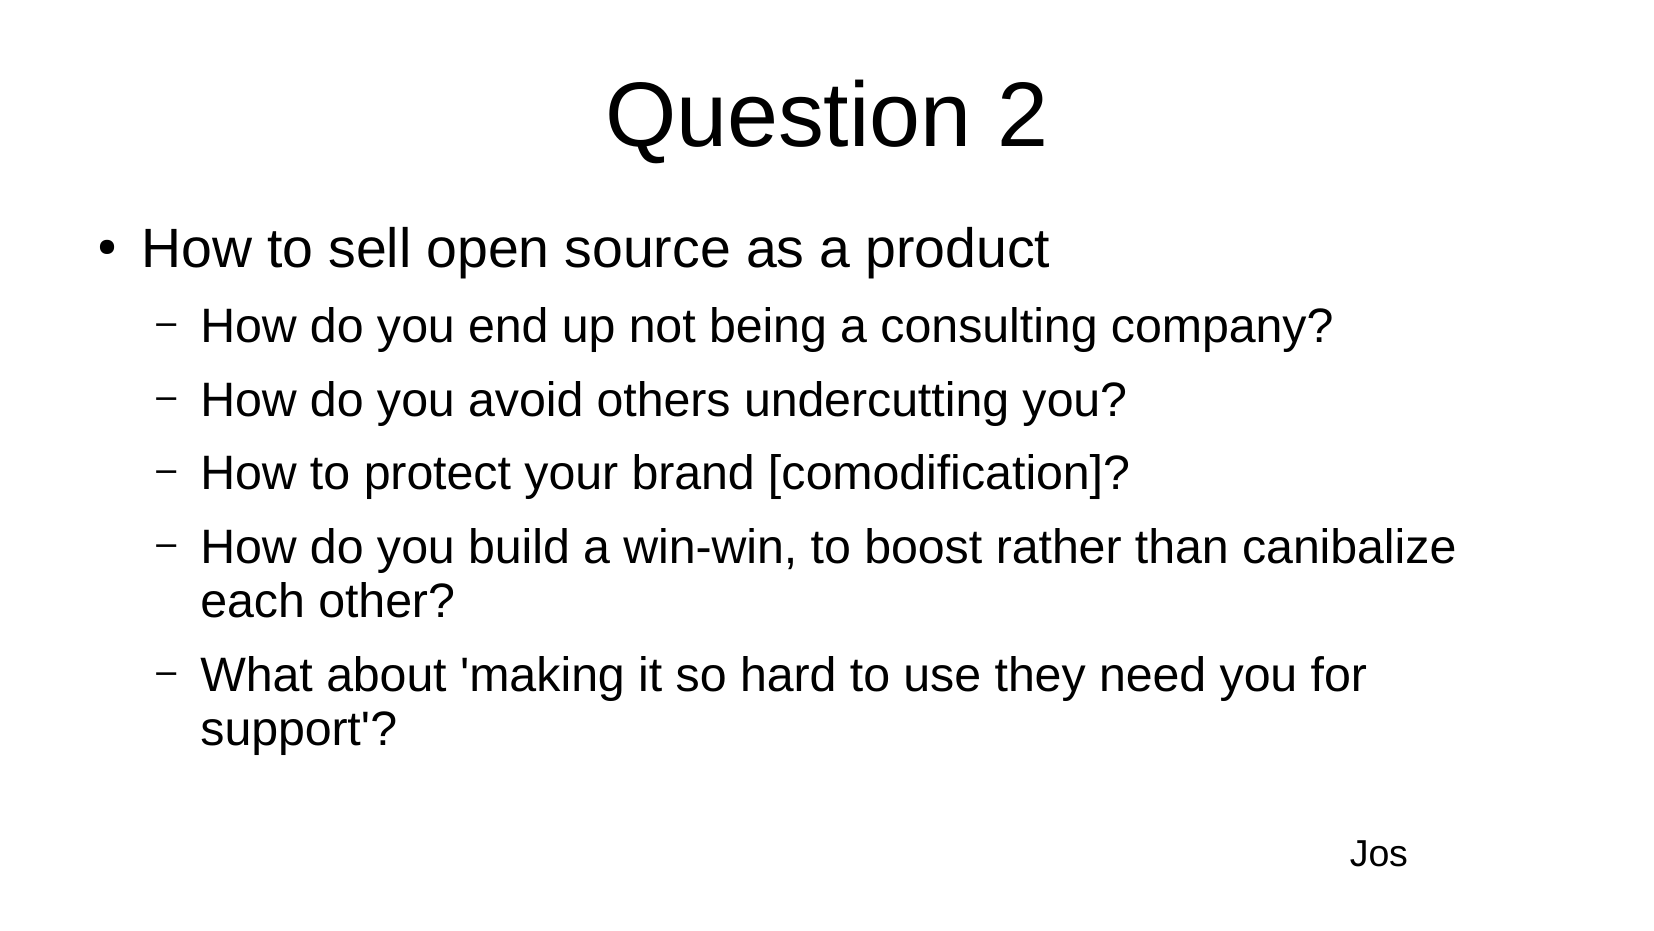

# Question 2
How to sell open source as a product
How do you end up not being a consulting company?
How do you avoid others undercutting you?
How to protect your brand [comodification]?
How do you build a win-win, to boost rather than canibalize each other?
What about 'making it so hard to use they need you for support'?
Jos